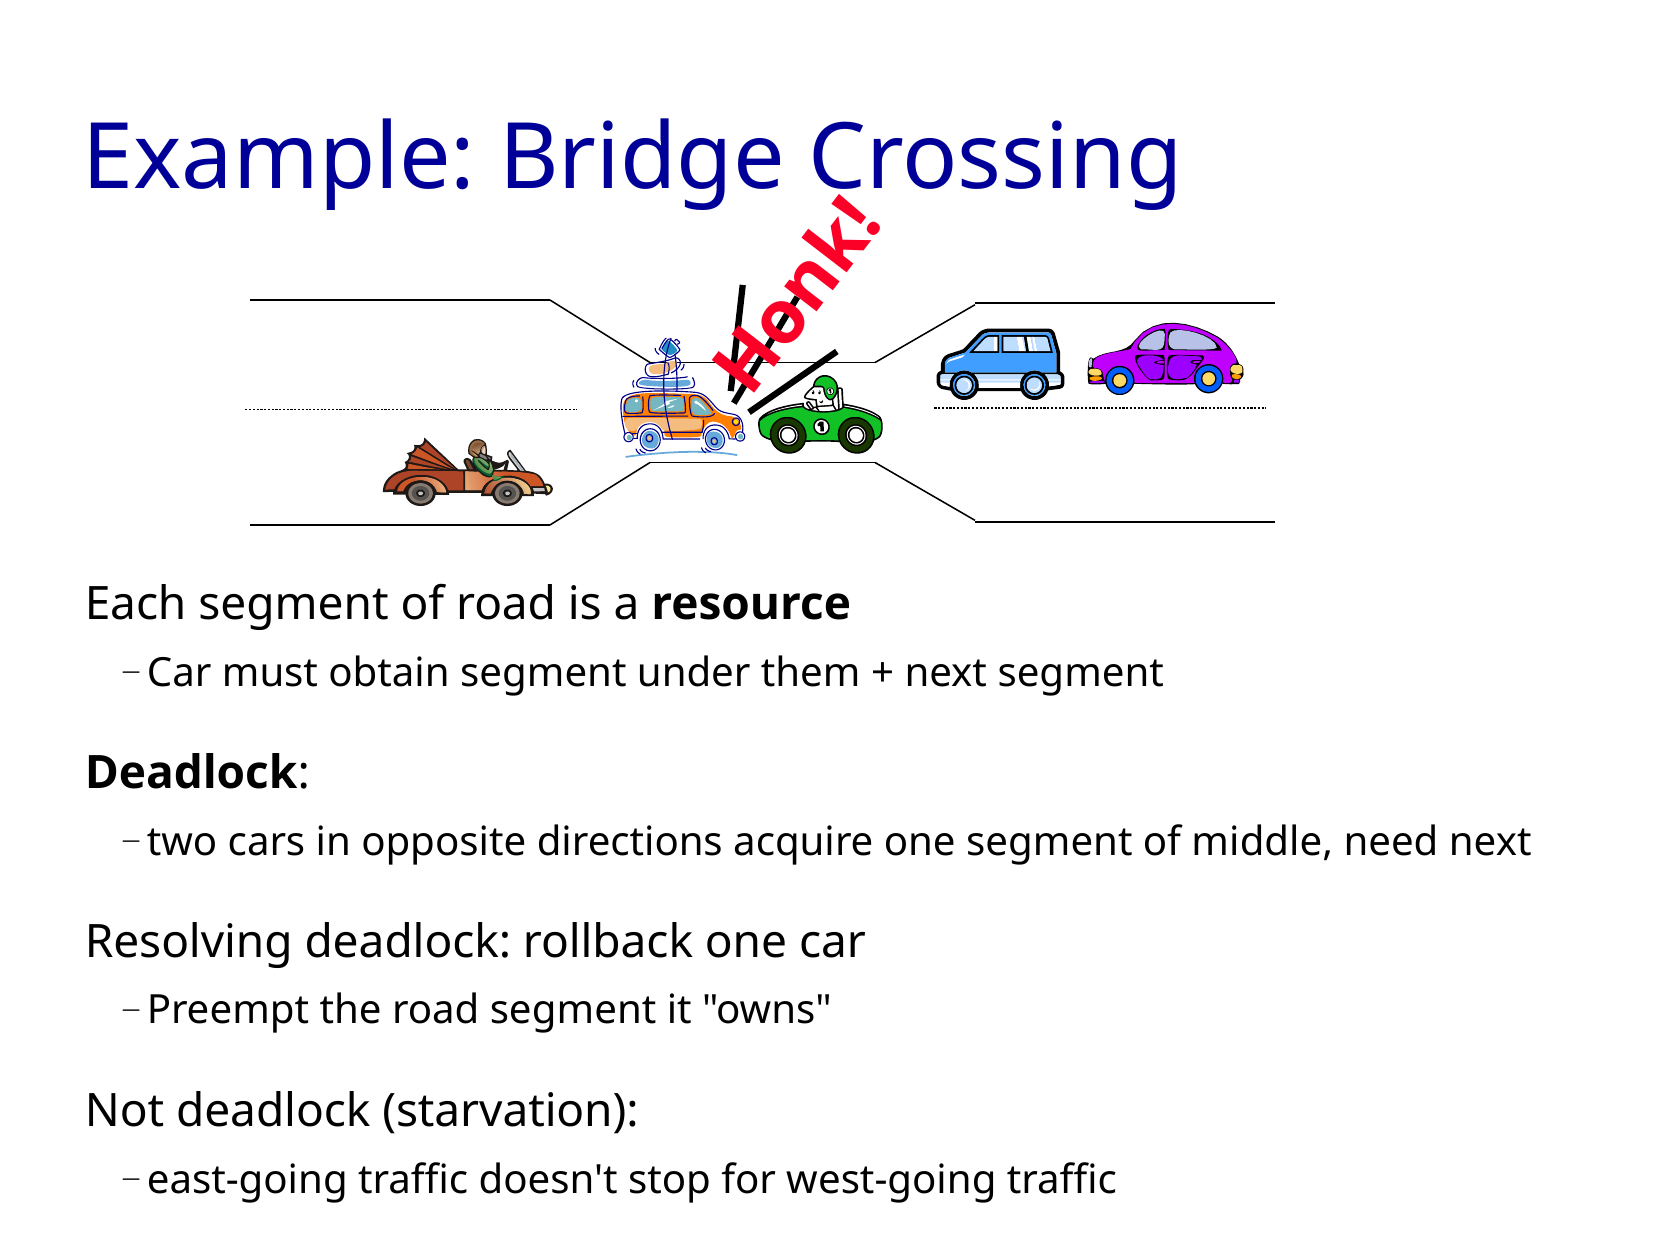

# Example: Bridge Crossing
Honk!
Each segment of road is a resource
Car must obtain segment under them + next segment
Deadlock:
two cars in opposite directions acquire one segment of middle, need next
Resolving deadlock: rollback one car
Preempt the road segment it "owns"
Not deadlock (starvation):
east-going traffic doesn't stop for west-going traffic